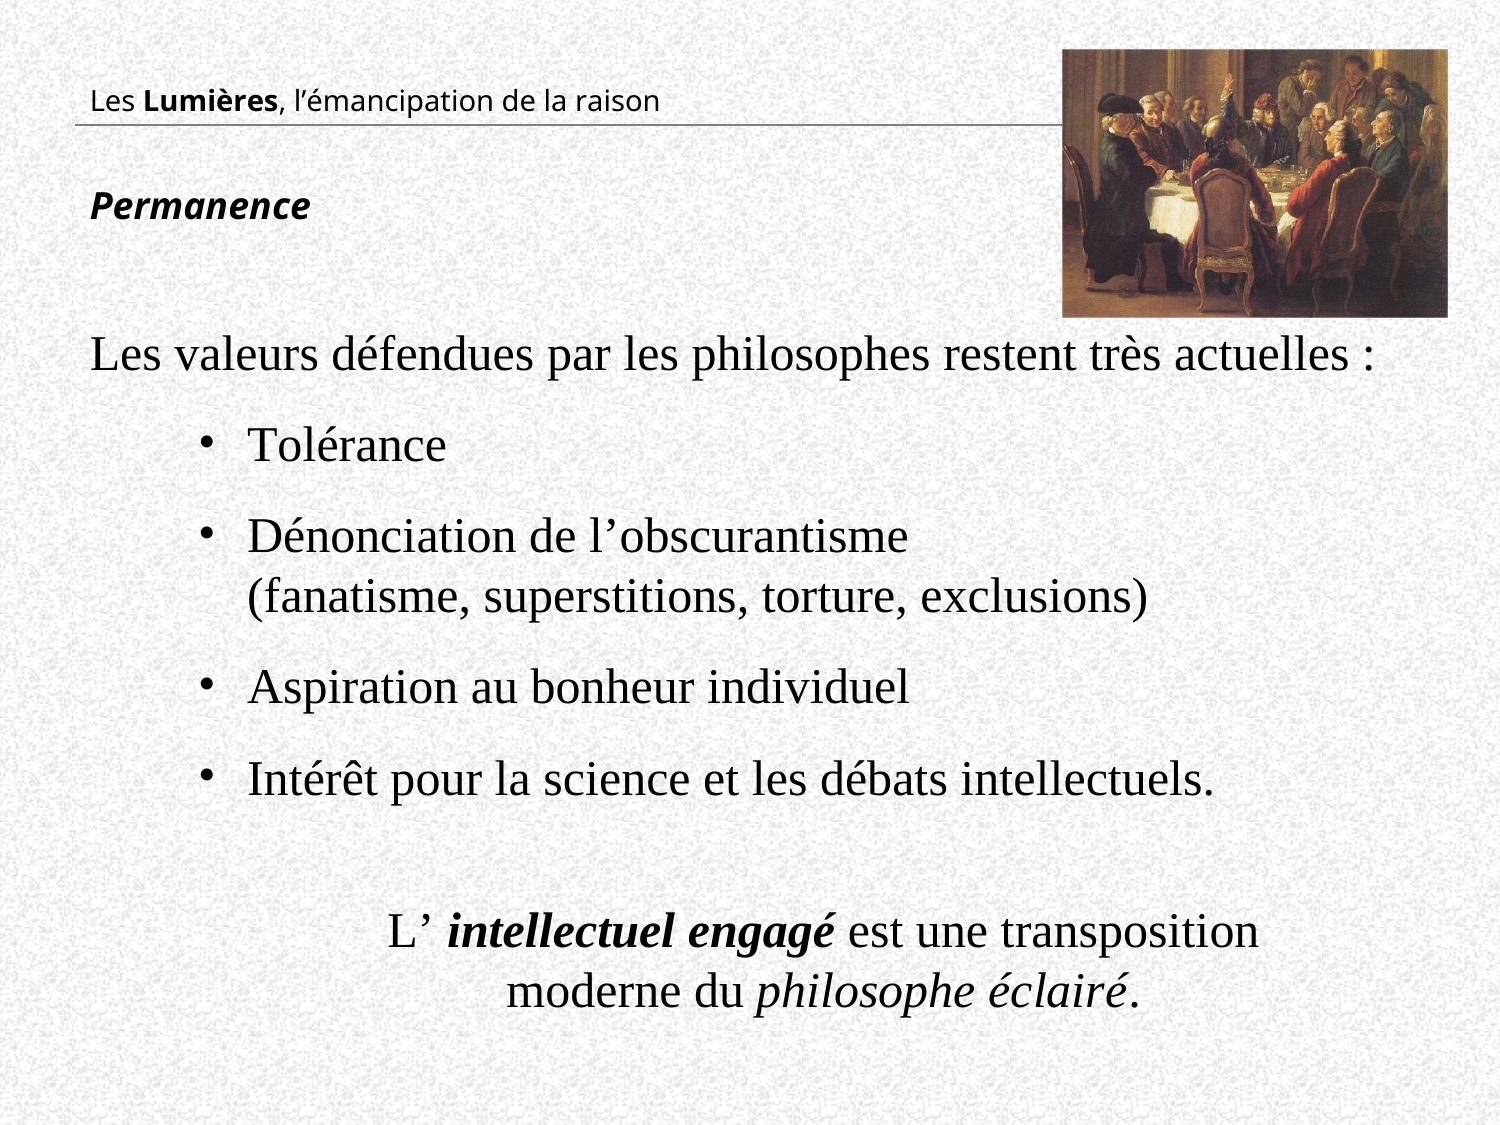

Les Lumières, l’émancipation de la raison
Permanence
Les valeurs défendues par les philosophes restent très actuelles :
Tolérance
Dénonciation de l’obscurantisme
(fanatisme, superstitions, torture, exclusions)
Aspiration au bonheur individuel
Intérêt pour la science et les débats intellectuels.
L’ intellectuel engagé est une transposition moderne du philosophe éclairé.